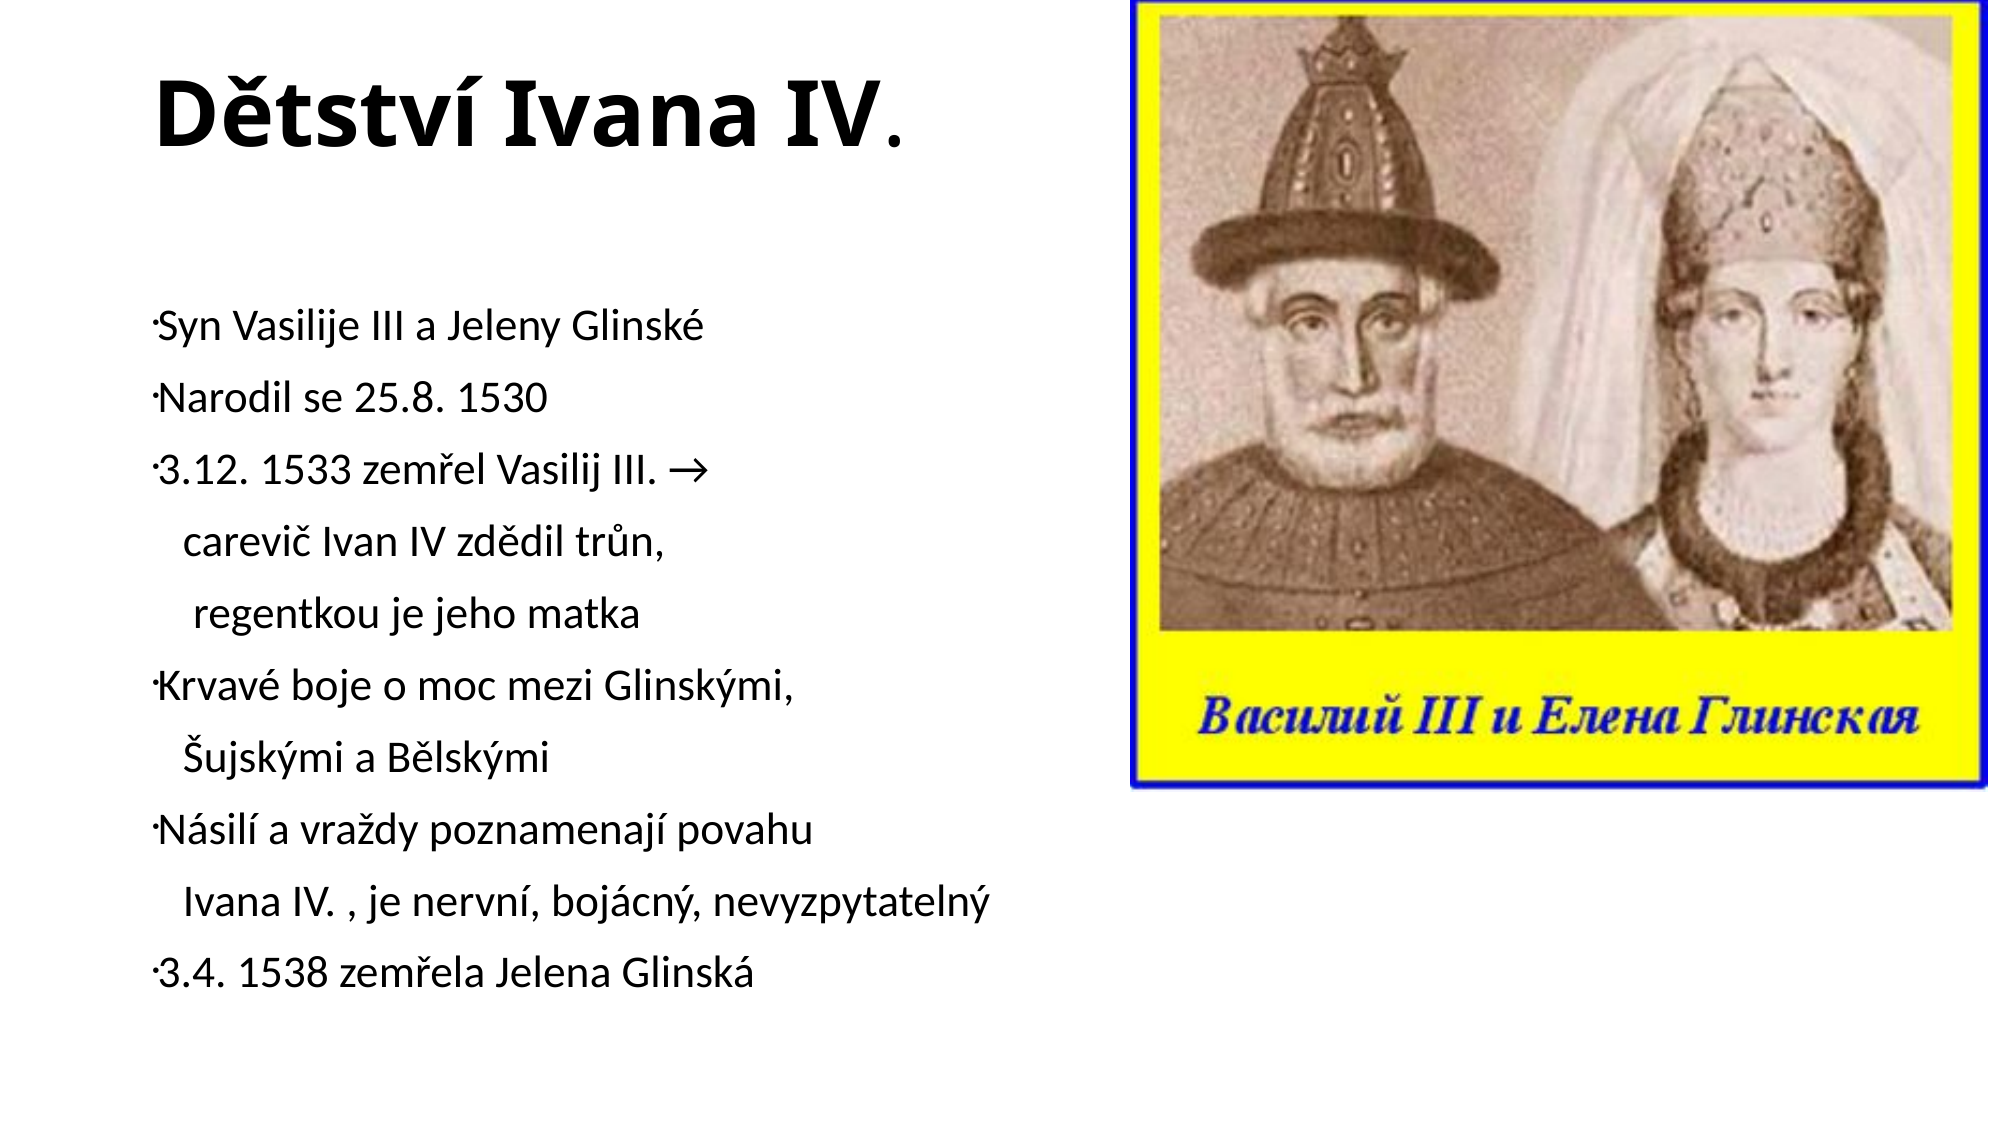

# Dětství Ivana IV.
Syn Vasilije III a Jeleny Glinské
Narodil se 25.8. 1530
3.12. 1533 zemřel Vasilij III. →
 carevič Ivan IV zdědil trůn,
 regentkou je jeho matka
Krvavé boje o moc mezi Glinskými,
 Šujskými a Bělskými
Násilí a vraždy poznamenají povahu
 Ivana IV. , je nervní, bojácný, nevyzpytatelný
3.4. 1538 zemřela Jelena Glinská